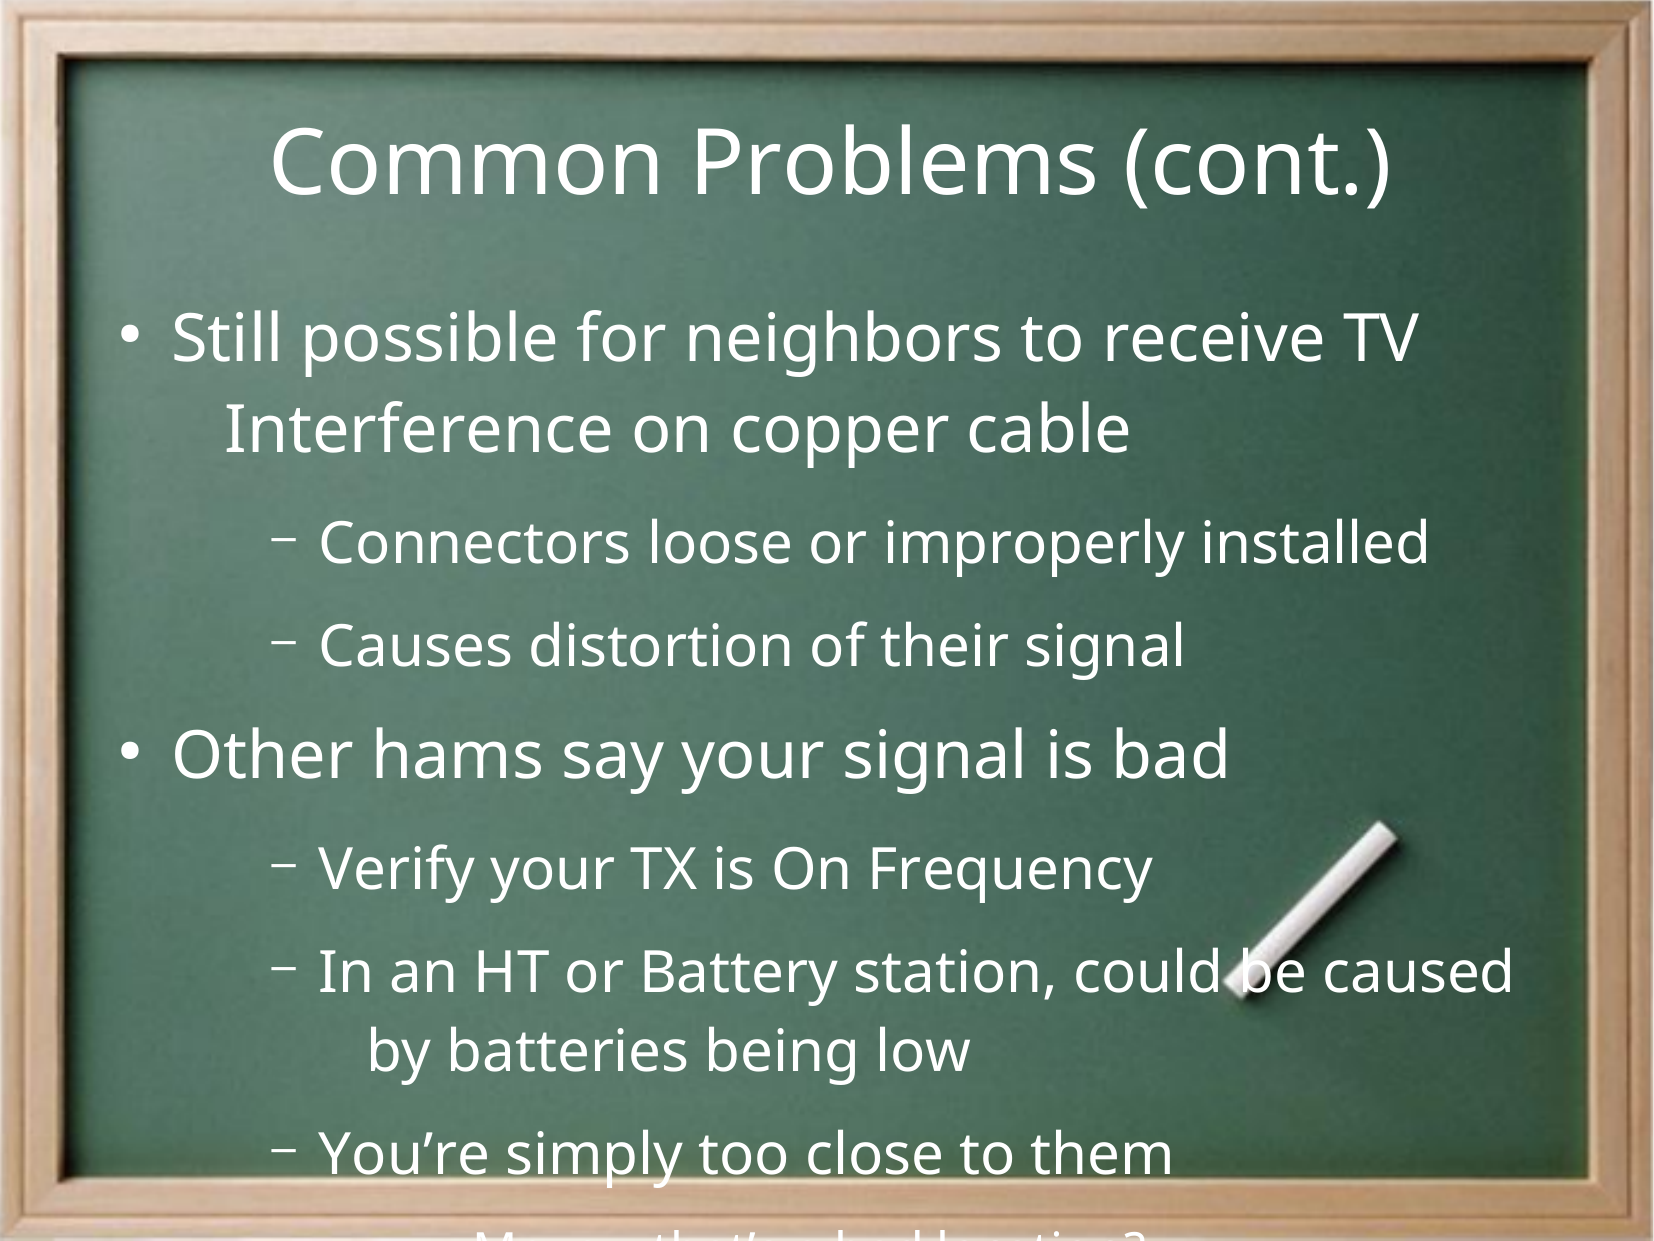

# Common Problems (cont.)
Still possible for neighbors to receive TV Interference on copper cable
Connectors loose or improperly installed
Causes distortion of their signal
Other hams say your signal is bad
Verify your TX is On Frequency
In an HT or Battery station, could be caused by batteries being low
You’re simply too close to them
Move – that’s a bad location?